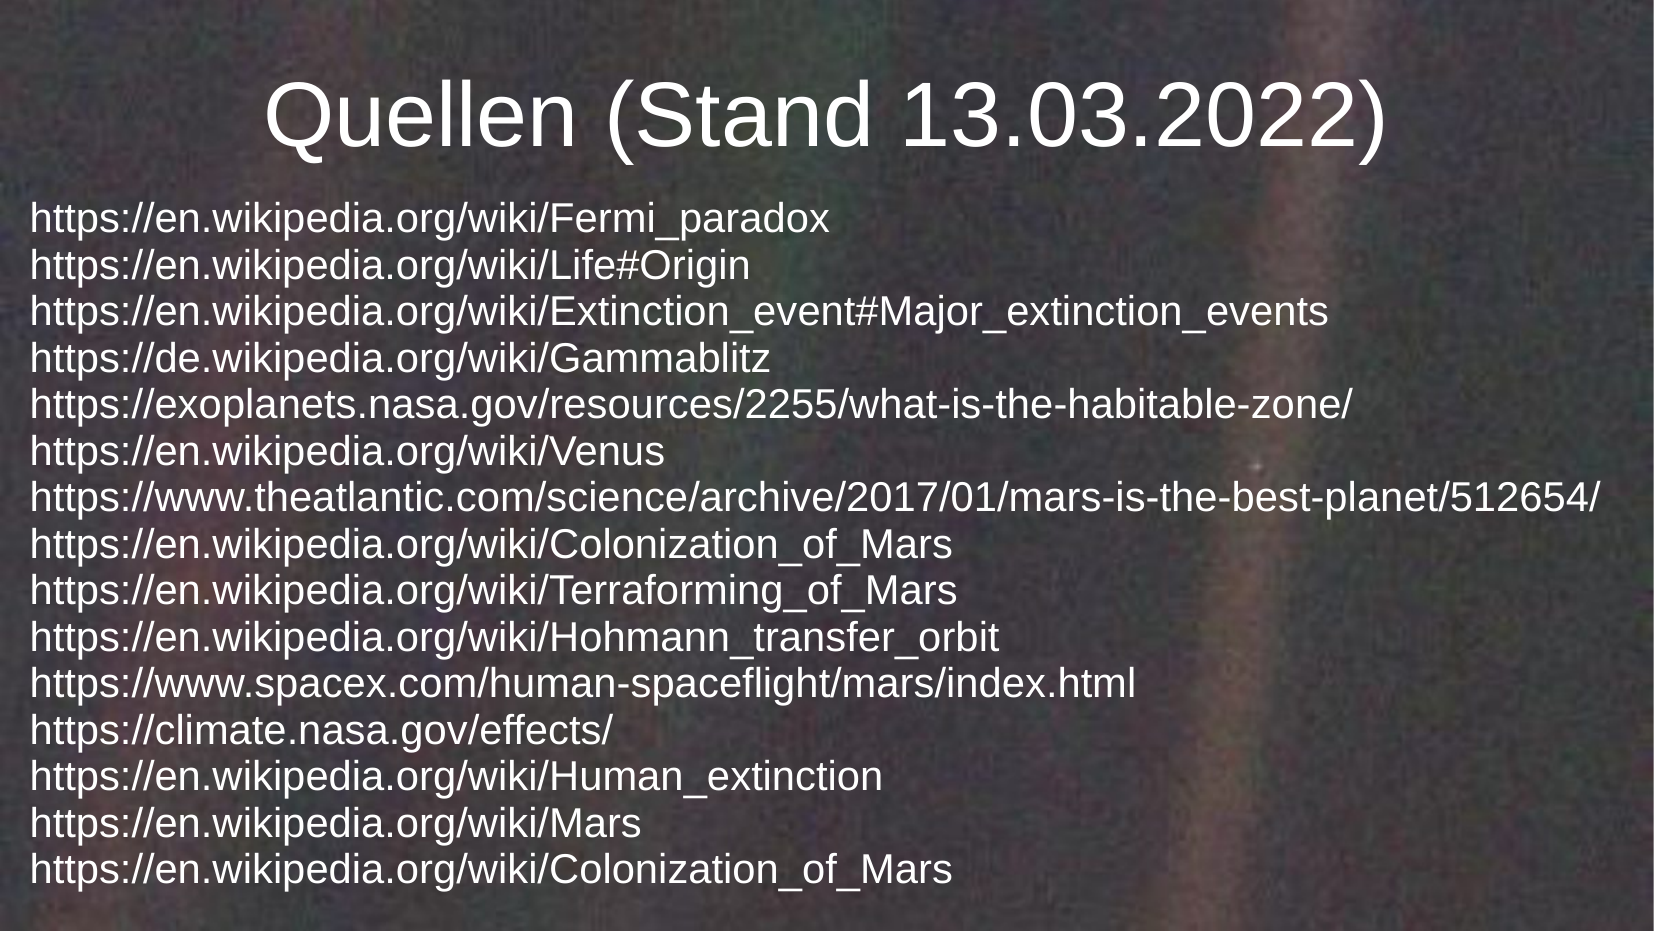

# Quellen (Stand 13.03.2022)
https://en.wikipedia.org/wiki/Fermi_paradox
https://en.wikipedia.org/wiki/Life#Origin
https://en.wikipedia.org/wiki/Extinction_event#Major_extinction_events
https://de.wikipedia.org/wiki/Gammablitz
https://exoplanets.nasa.gov/resources/2255/what-is-the-habitable-zone/
https://en.wikipedia.org/wiki/Venus
https://www.theatlantic.com/science/archive/2017/01/mars-is-the-best-planet/512654/
https://en.wikipedia.org/wiki/Colonization_of_Mars
https://en.wikipedia.org/wiki/Terraforming_of_Mars
https://en.wikipedia.org/wiki/Hohmann_transfer_orbit
https://www.spacex.com/human-spaceflight/mars/index.html
https://climate.nasa.gov/effects/
https://en.wikipedia.org/wiki/Human_extinction
https://en.wikipedia.org/wiki/Mars
https://en.wikipedia.org/wiki/Colonization_of_Mars